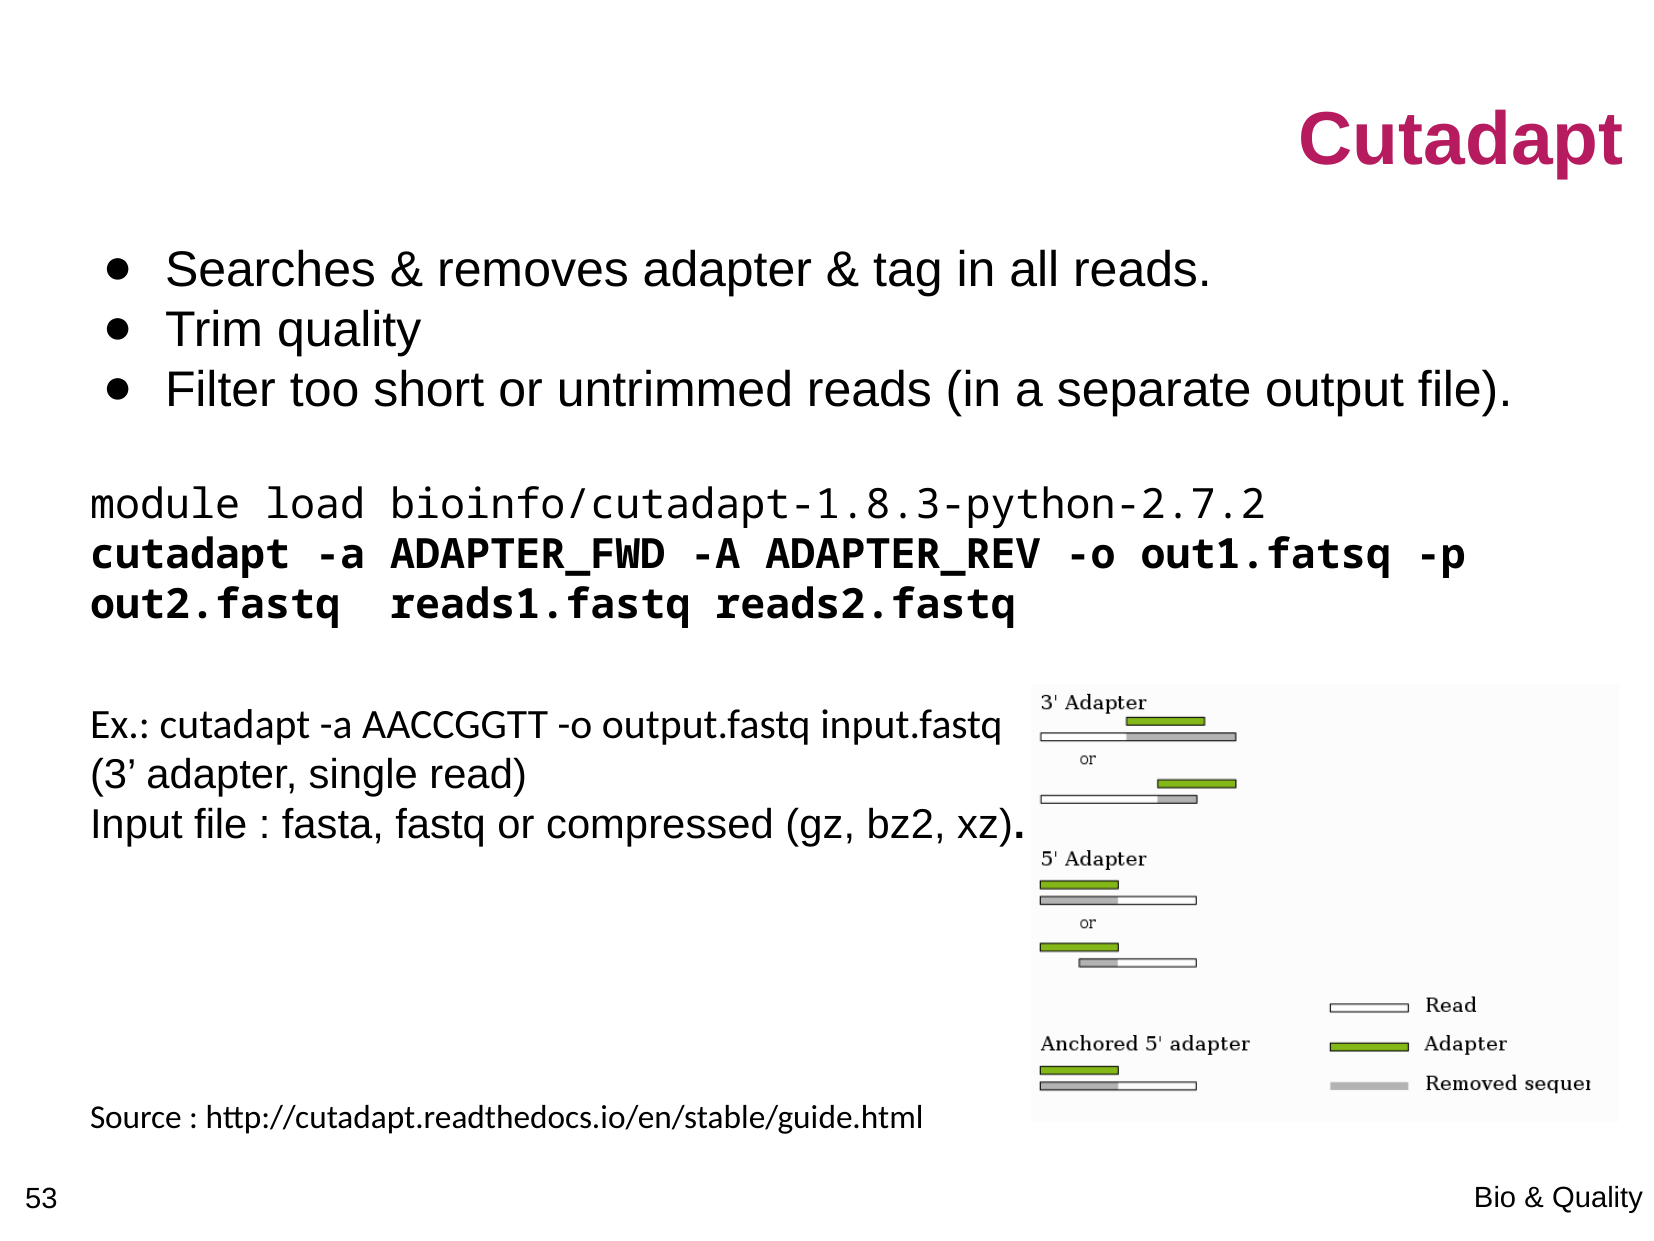

Cutadapt
Searches & removes adapter & tag in all reads.
Trim quality
Filter too short or untrimmed reads (in a separate output file).
module load bioinfo/cutadapt-1.8.3-python-2.7.2
cutadapt -a ADAPTER_FWD -A ADAPTER_REV -o out1.fatsq -p out2.fastq reads1.fastq reads2.fastq
Ex.: cutadapt -a AACCGGTT -o output.fastq input.fastq
(3’ adapter, single read)
Input file : fasta, fastq or compressed (gz, bz2, xz).
Source : http://cutadapt.readthedocs.io/en/stable/guide.html